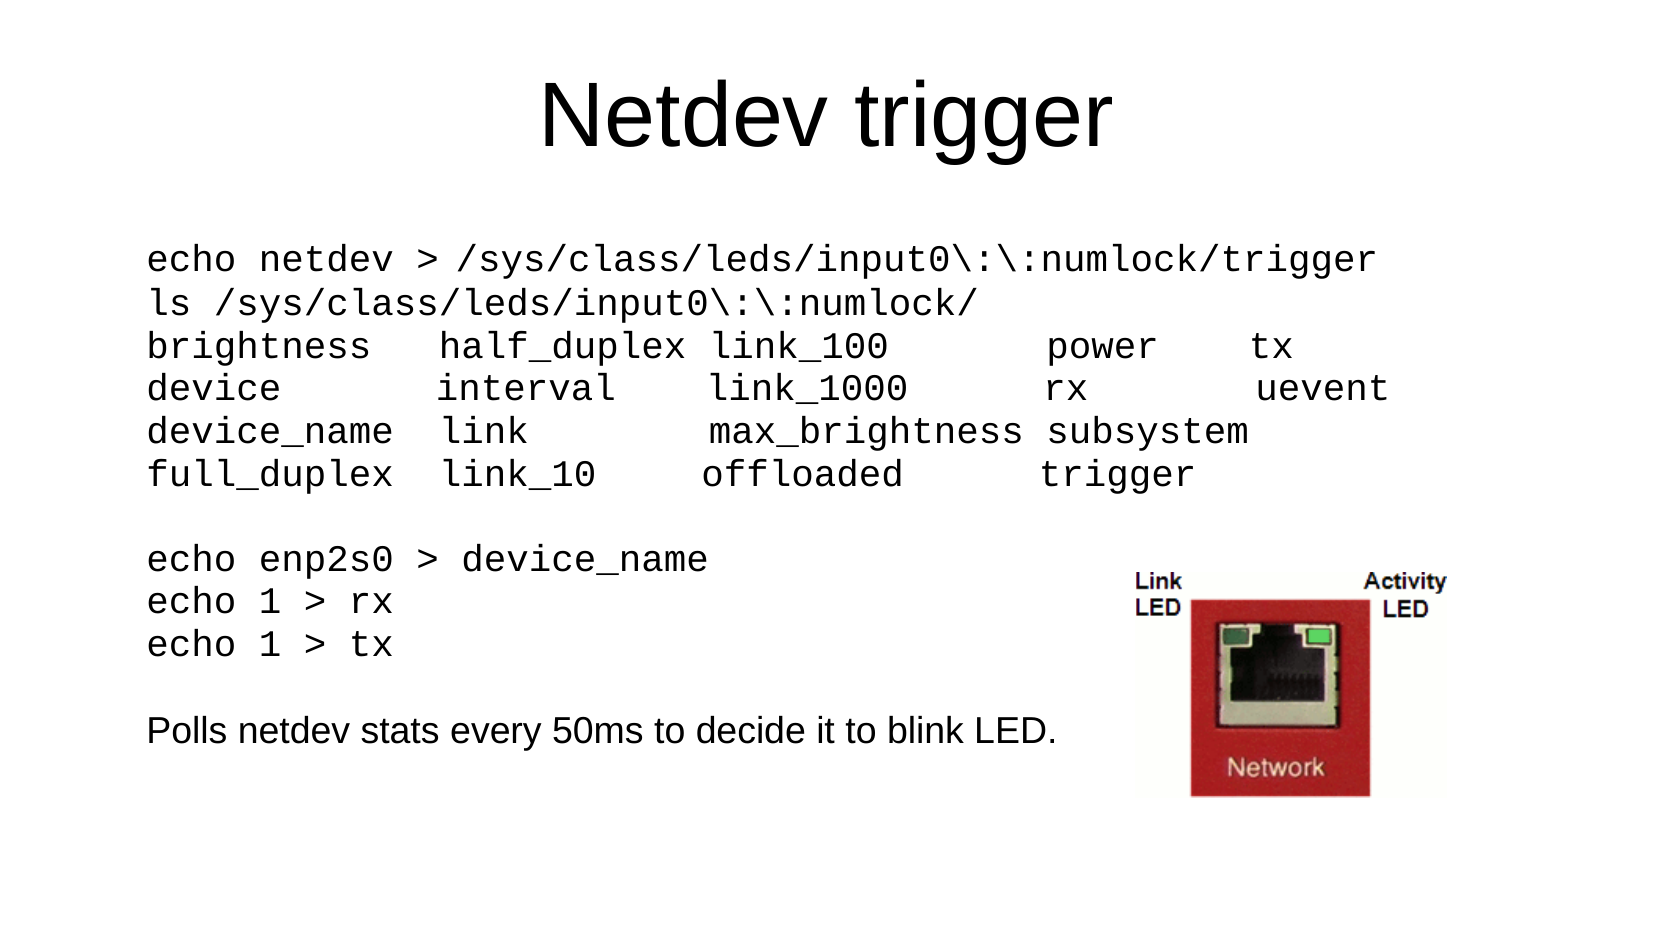

# Netdev trigger
echo netdev > /sys/class/leds/input0\:\:numlock/trigger
ls /sys/class/leds/input0\:\:numlock/
brightness half_duplex link_100 power tx
device	 interval link_1000 rx	 uevent
device_name link max_brightness subsystem
full_duplex link_10	 offloaded trigger
echo enp2s0 > device_name
echo 1 > rx
echo 1 > tx
Polls netdev stats every 50ms to decide it to blink LED.